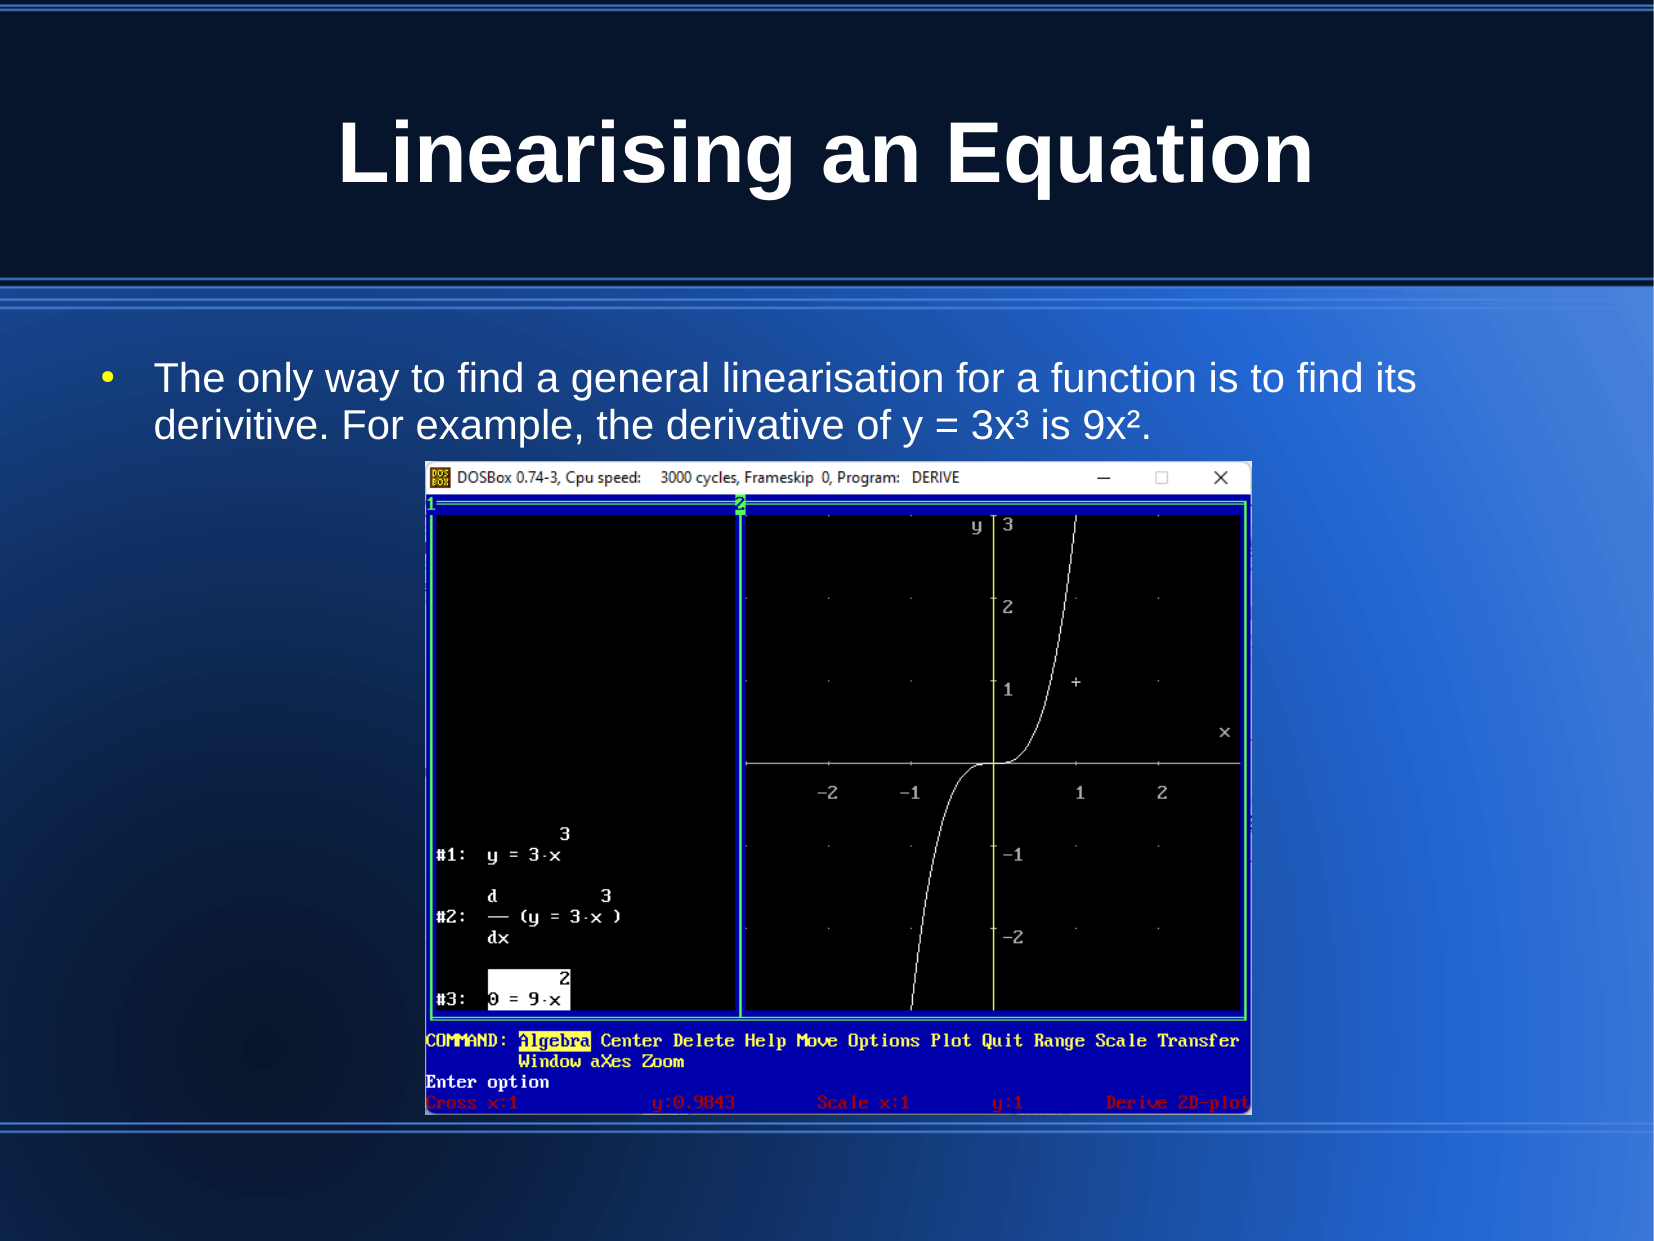

# Linearising an Equation
The only way to find a general linearisation for a function is to find its derivitive. For example, the derivative of y = 3x³ is 9x².